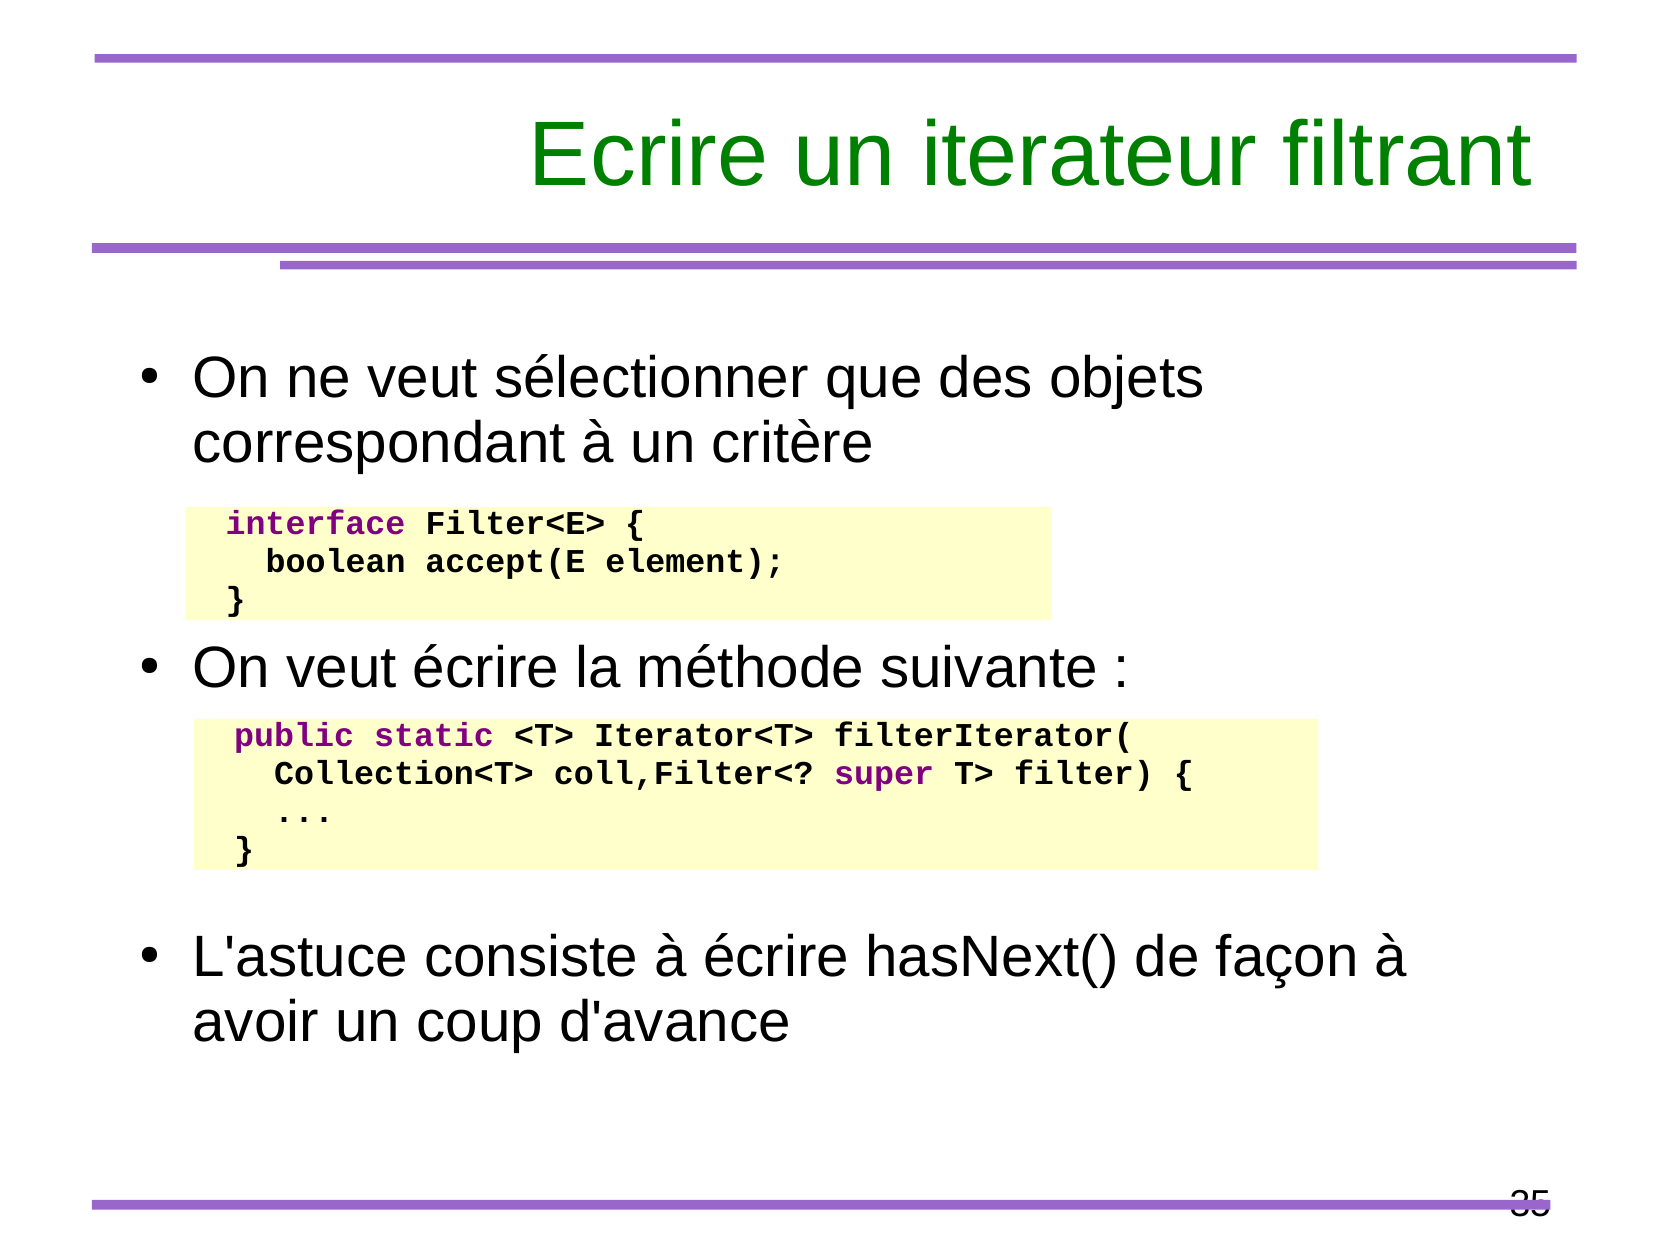

# Ecrire un iterateur filtrant
On ne veut sélectionner que des objets correspondant à un critère
On veut écrire la méthode suivante :
L'astuce consiste à écrire hasNext() de façon à avoir un coup d'avance
 interface Filter<E> {
 boolean accept(E element);
 }
 public static <T> Iterator<T> filterIterator(
 Collection<T> coll,Filter<? super T> filter) {
 ...
 }